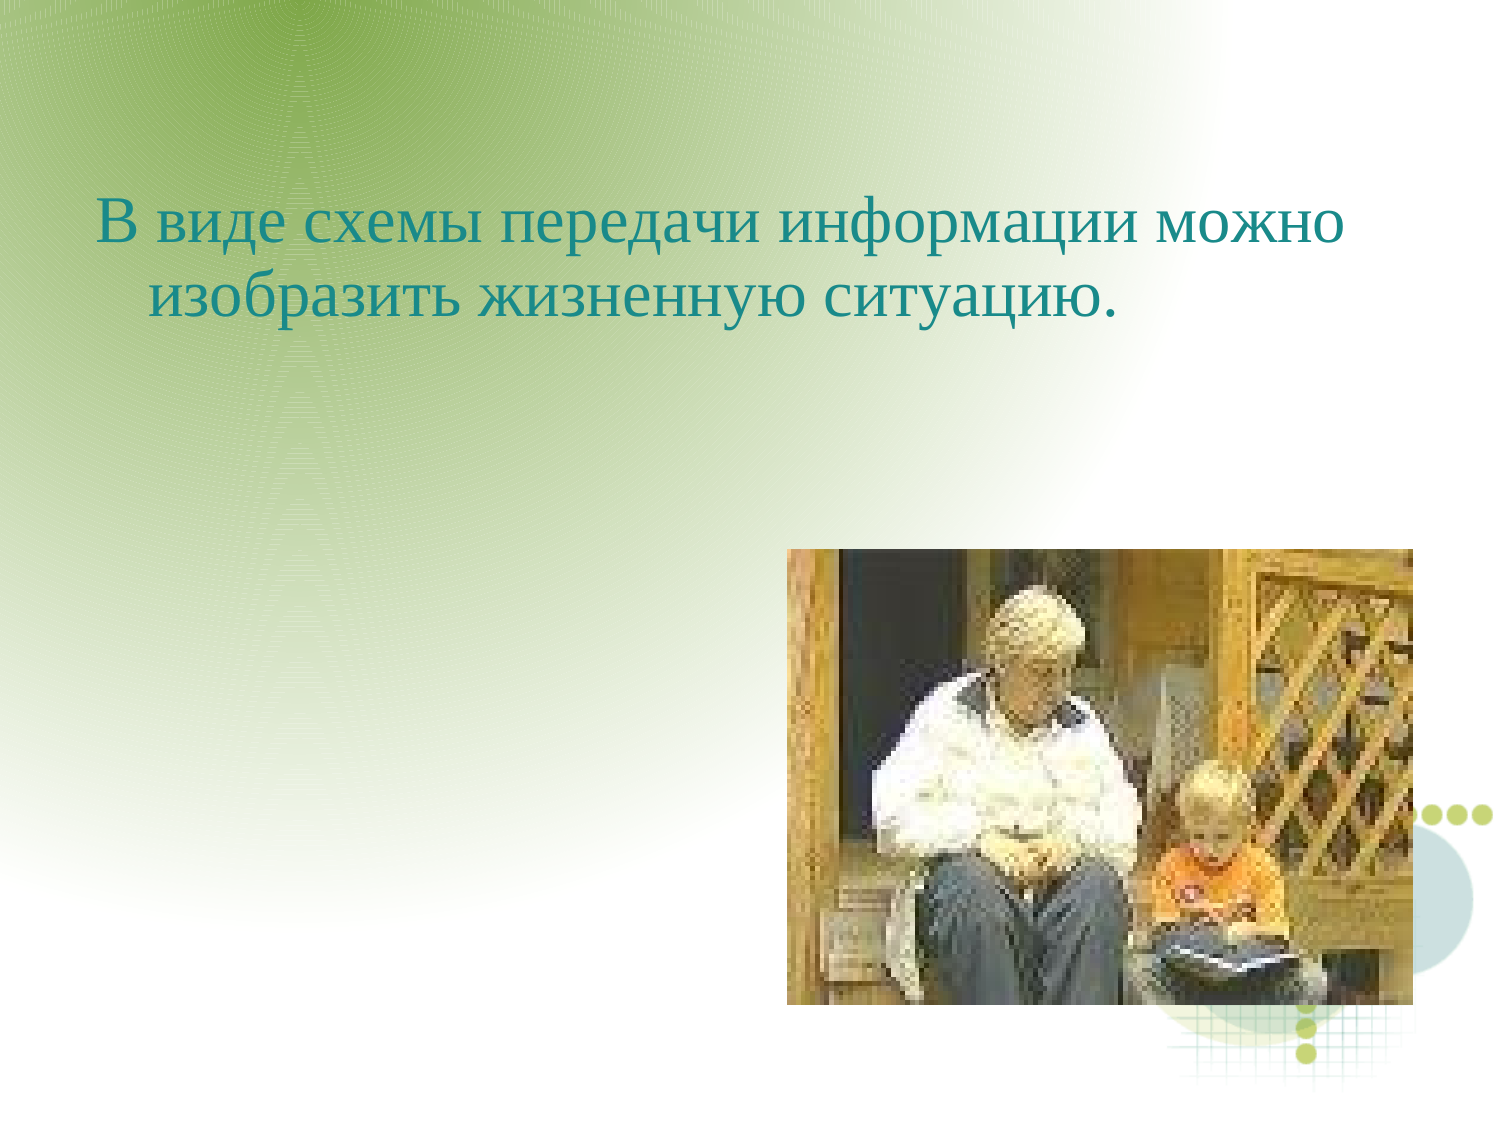

#
В виде схемы передачи информации можно изобразить жизненную ситуацию.